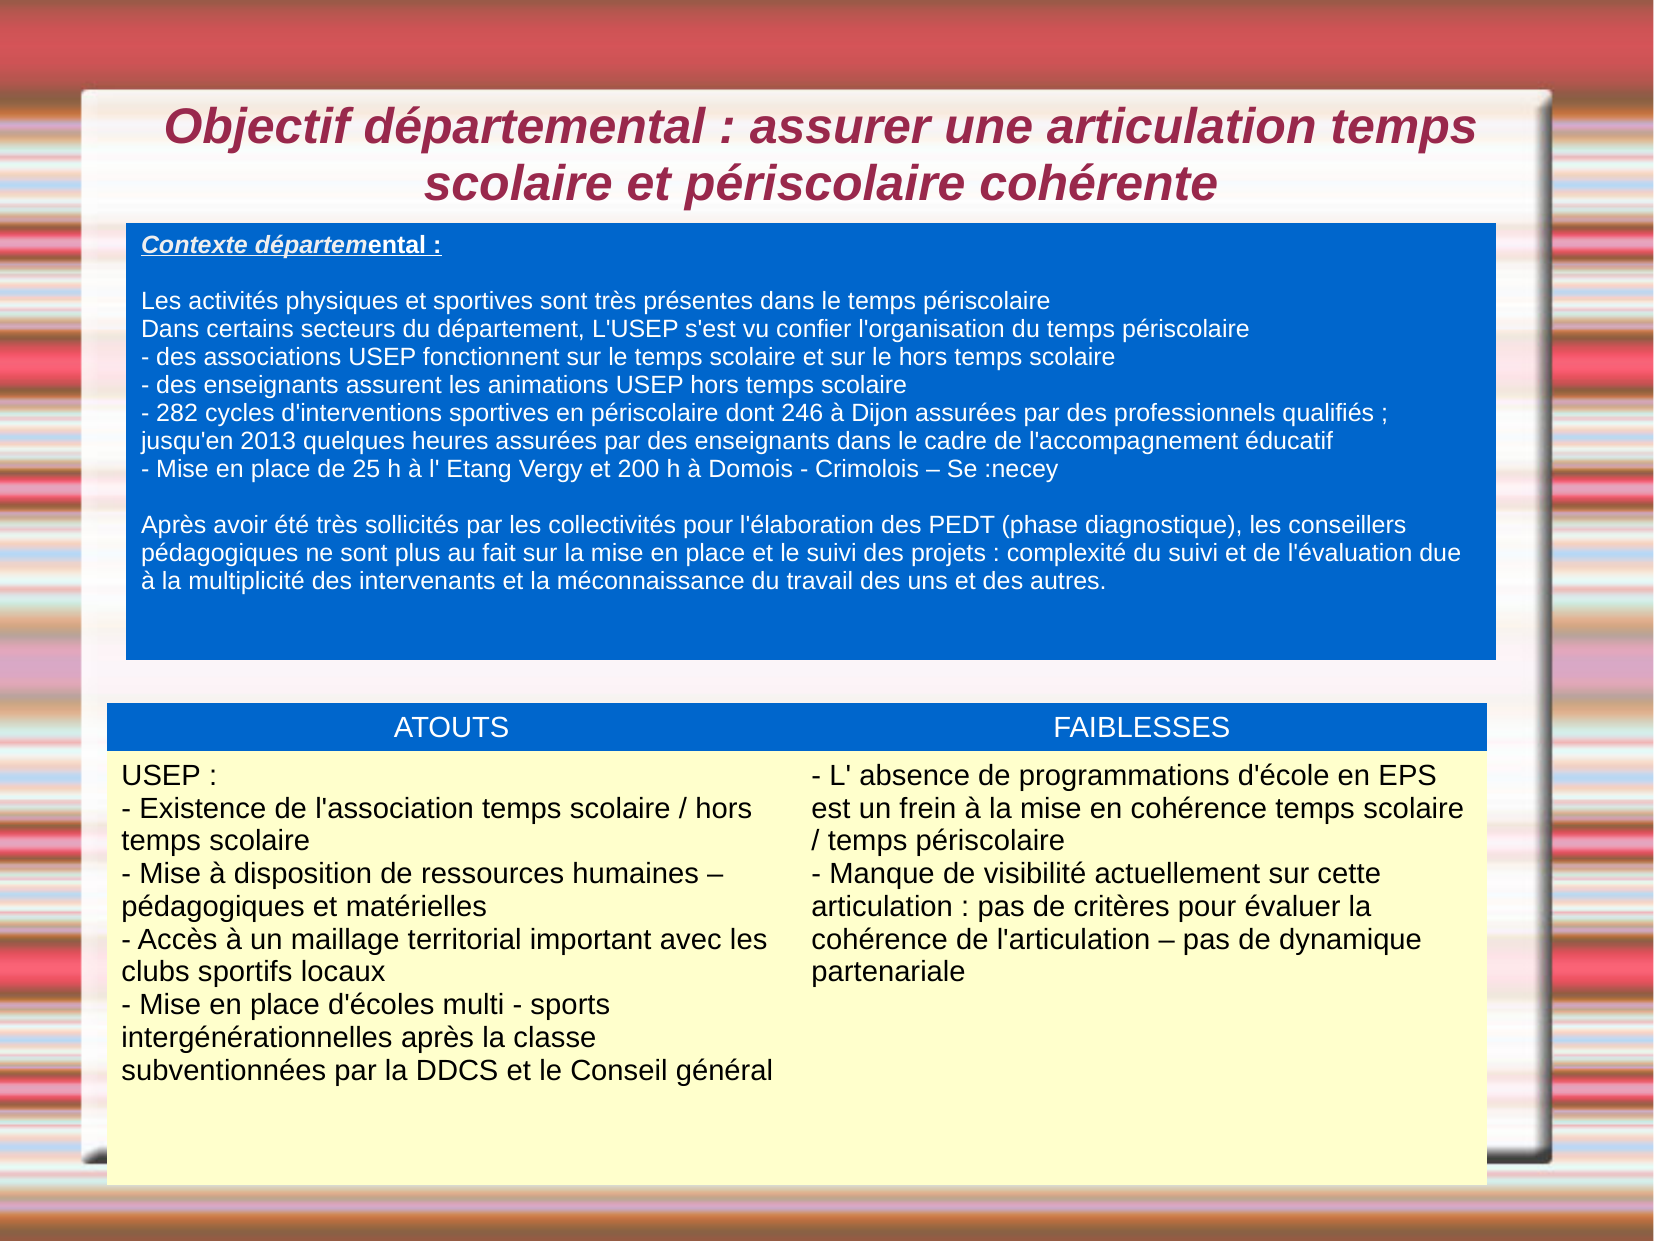

# Objectif départemental : assurer une articulation temps scolaire et périscolaire cohérente
| Contexte départemental : Les activités physiques et sportives sont très présentes dans le temps périscolaire Dans certains secteurs du département, L'USEP s'est vu confier l'organisation du temps périscolaire - des associations USEP fonctionnent sur le temps scolaire et sur le hors temps scolaire - des enseignants assurent les animations USEP hors temps scolaire - 282 cycles d'interventions sportives en périscolaire dont 246 à Dijon assurées par des professionnels qualifiés ; jusqu'en 2013 quelques heures assurées par des enseignants dans le cadre de l'accompagnement éducatif - Mise en place de 25 h à l' Etang Vergy et 200 h à Domois - Crimolois – Se :necey Après avoir été très sollicités par les collectivités pour l'élaboration des PEDT (phase diagnostique), les conseillers pédagogiques ne sont plus au fait sur la mise en place et le suivi des projets : complexité du suivi et de l'évaluation due à la multiplicité des intervenants et la méconnaissance du travail des uns et des autres. |
| --- |
| ATOUTS | FAIBLESSES |
| --- | --- |
| USEP : - Existence de l'association temps scolaire / hors temps scolaire - Mise à disposition de ressources humaines – pédagogiques et matérielles - Accès à un maillage territorial important avec les clubs sportifs locaux - Mise en place d'écoles multi - sports intergénérationnelles après la classe subventionnées par la DDCS et le Conseil général | - L' absence de programmations d'école en EPS est un frein à la mise en cohérence temps scolaire / temps périscolaire - Manque de visibilité actuellement sur cette articulation : pas de critères pour évaluer la cohérence de l'articulation – pas de dynamique partenariale |